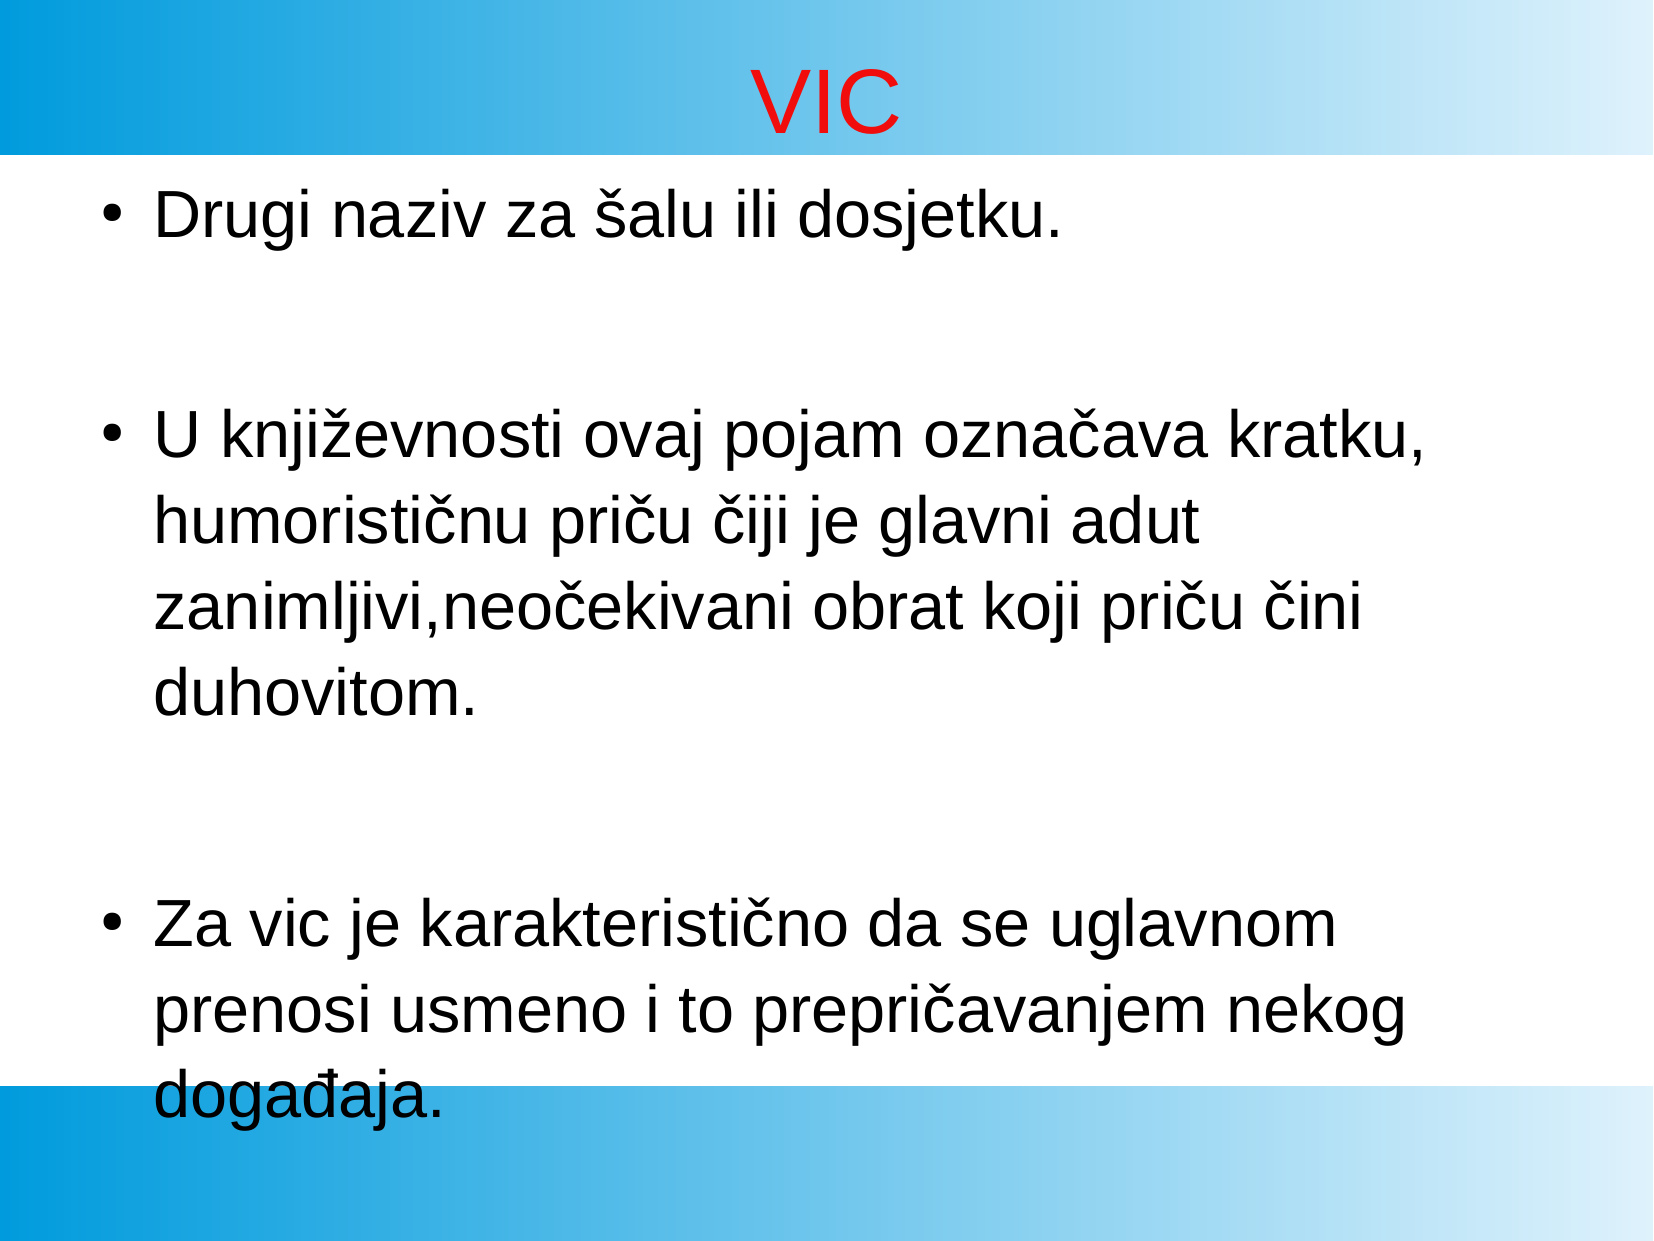

# VIC
Drugi naziv za šalu ili dosjetku.
U književnosti ovaj pojam označava kratku, humorističnu priču čiji je glavni adut zanimljivi,neočekivani obrat koji priču čini duhovitom.
Za vic je karakteristično da se uglavnom prenosi usmeno i to prepričavanjem nekog događaja.